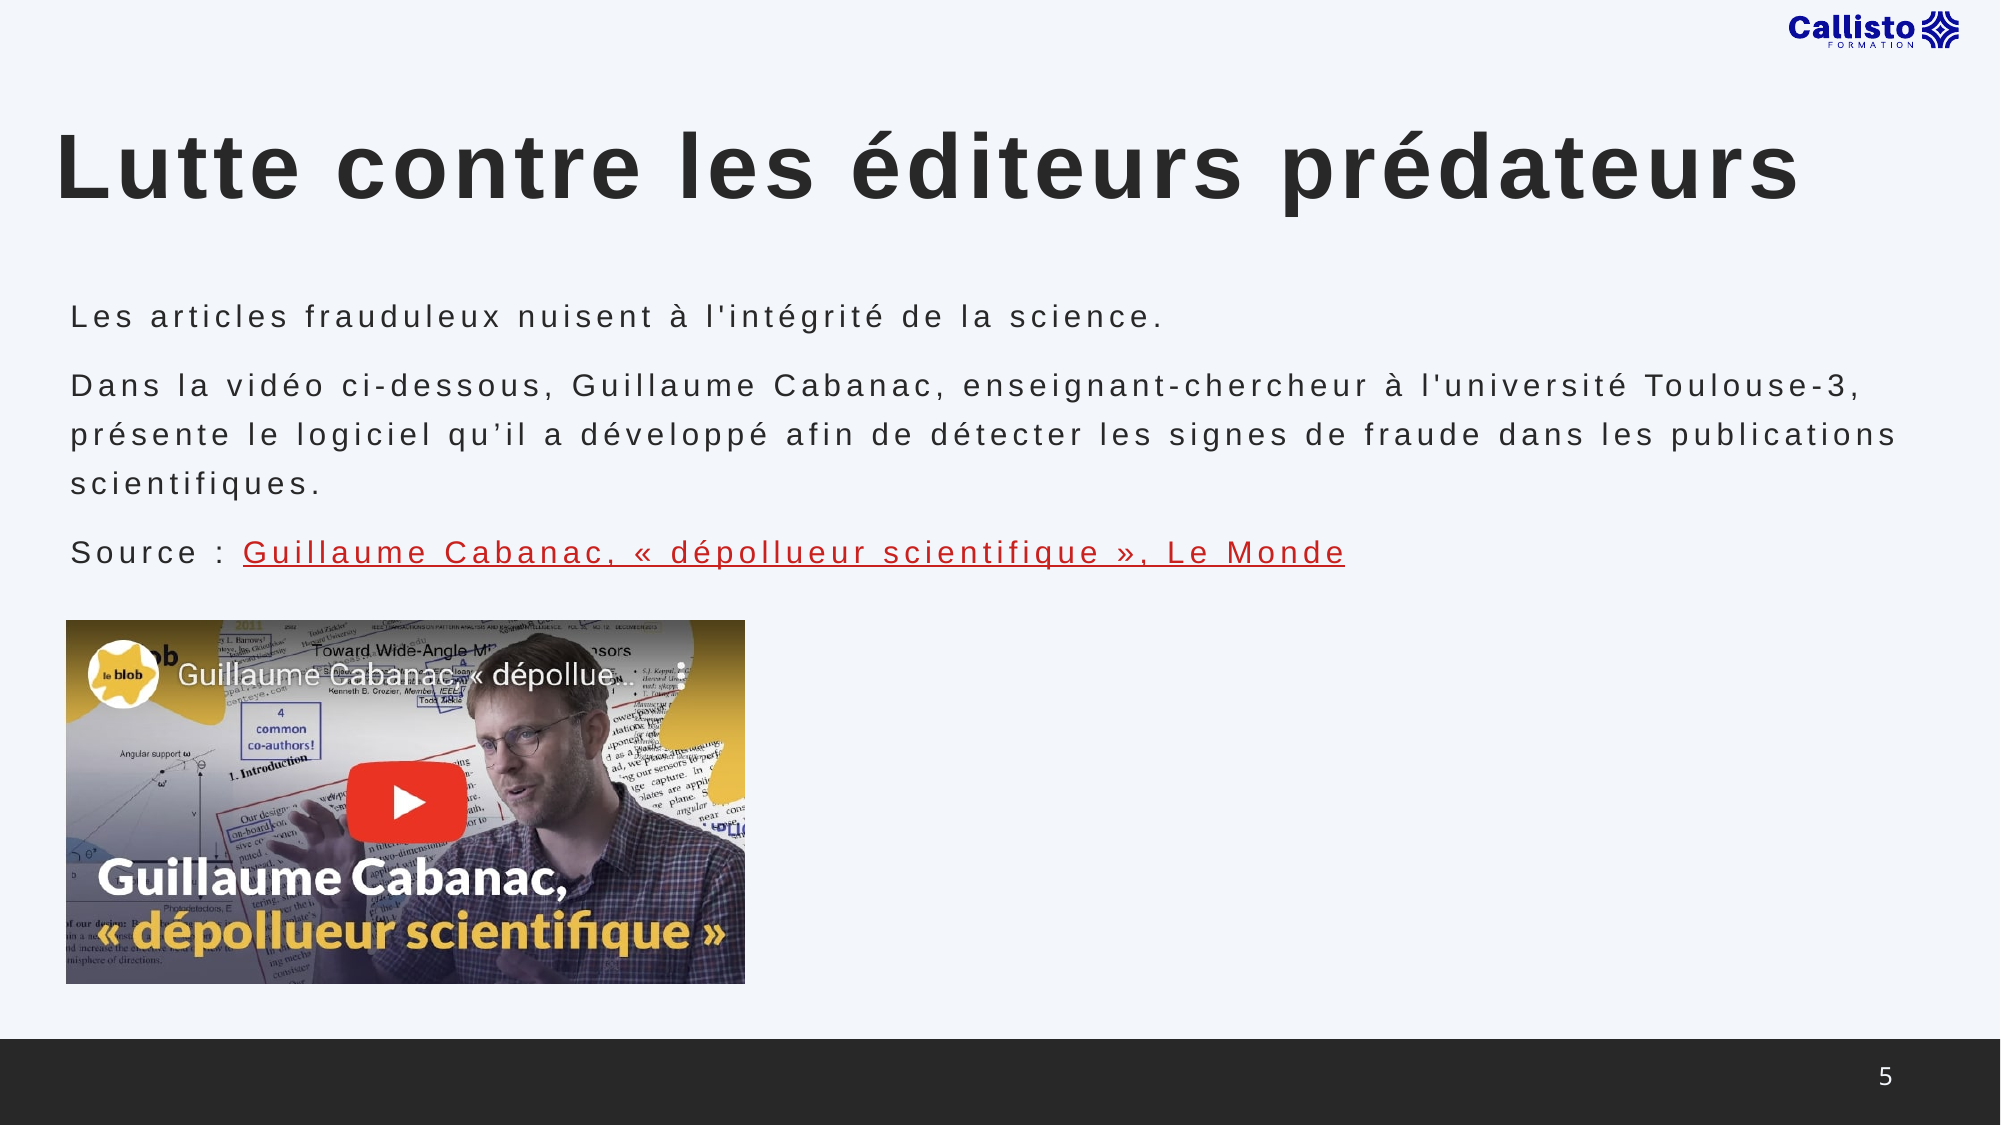

# Lutte contre les éditeurs prédateurs
Les articles frauduleux nuisent à l'intégrité de la science.
Dans la vidéo ci-dessous, Guillaume Cabanac, enseignant-chercheur à l'université Toulouse-3, présente le logiciel qu’il a développé afin de détecter les signes de fraude dans les publications scientifiques.
Source : Guillaume Cabanac, « dépollueur scientifique », Le Monde